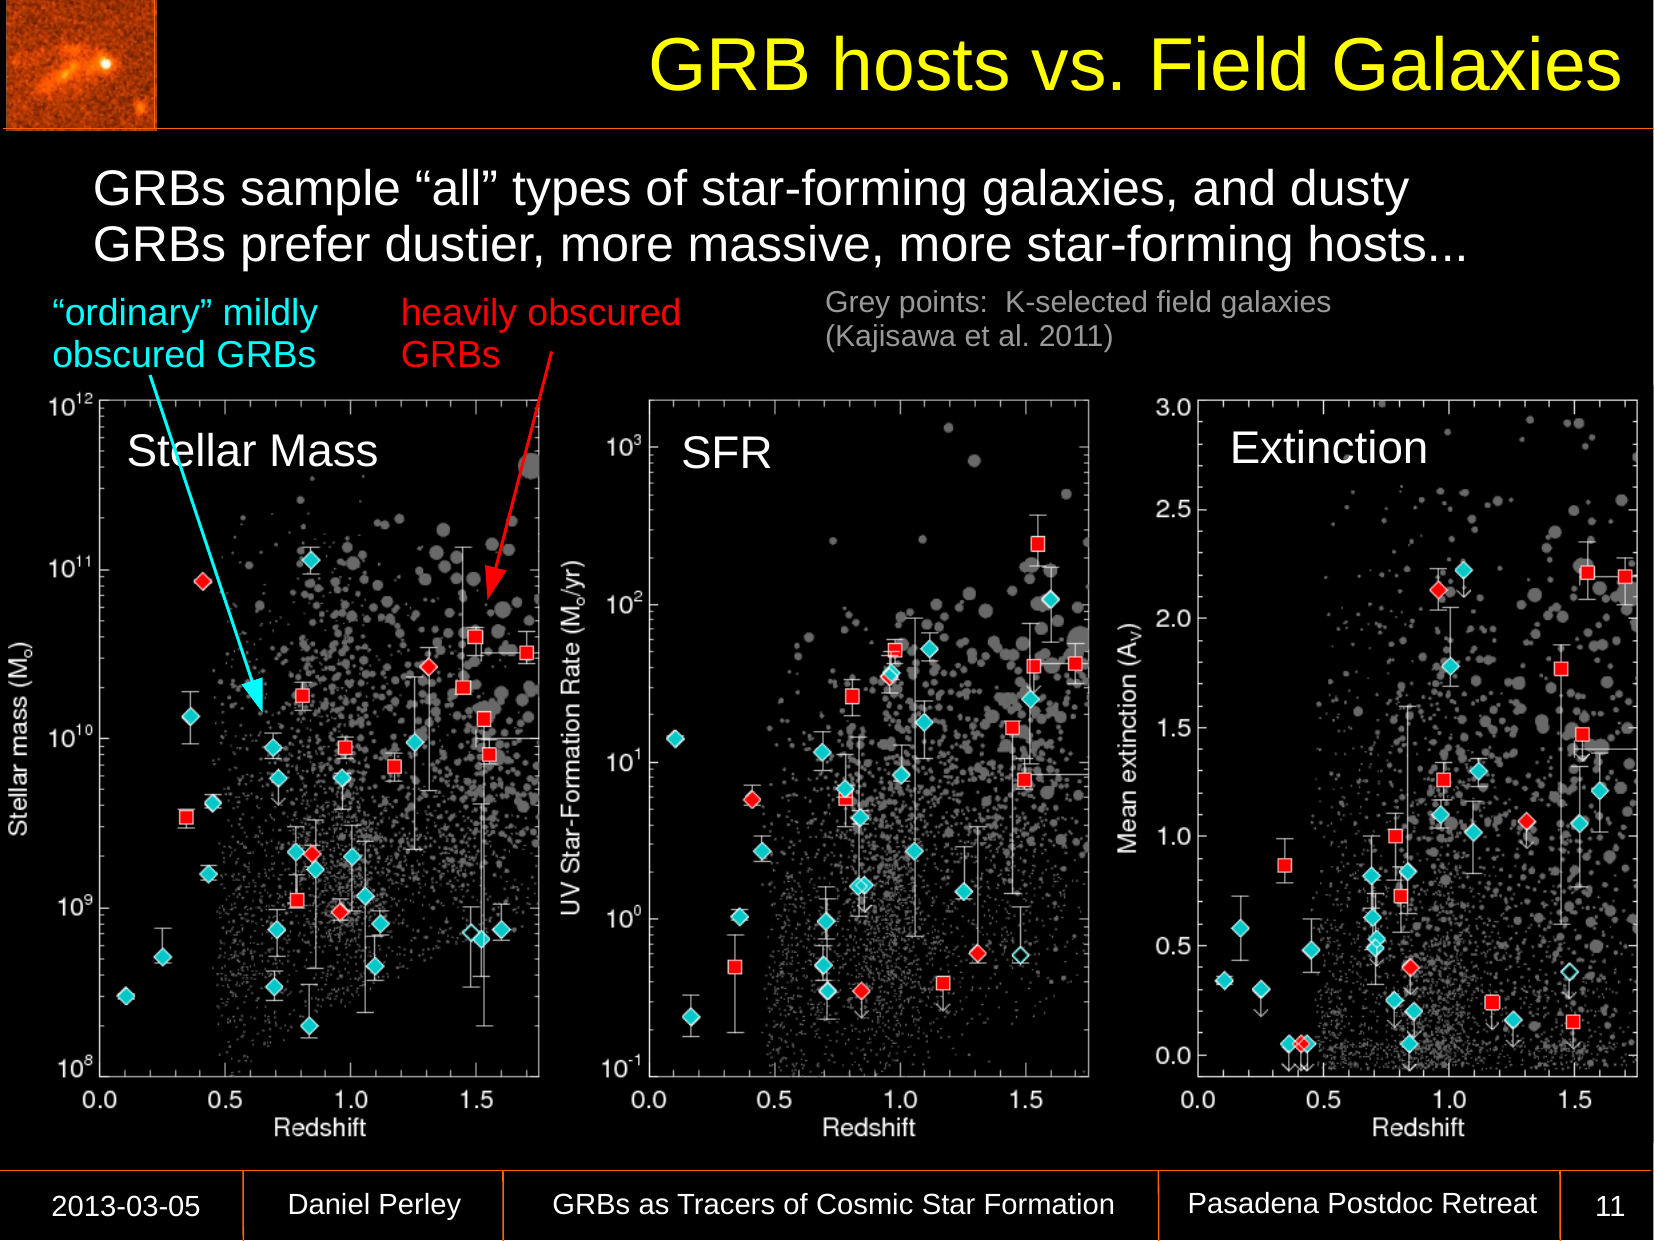

# GRB hosts vs. Field Galaxies
GRBs sample “all” types of star-forming galaxies, and dusty GRBs prefer dustier, more massive, more star-forming hosts...
Grey points: K-selected field galaxies (Kajisawa et al. 2011)
“ordinary” mildly obscured GRBs
heavily obscured GRBs
Extinction
Stellar Mass
SFR
2013-03-05
11